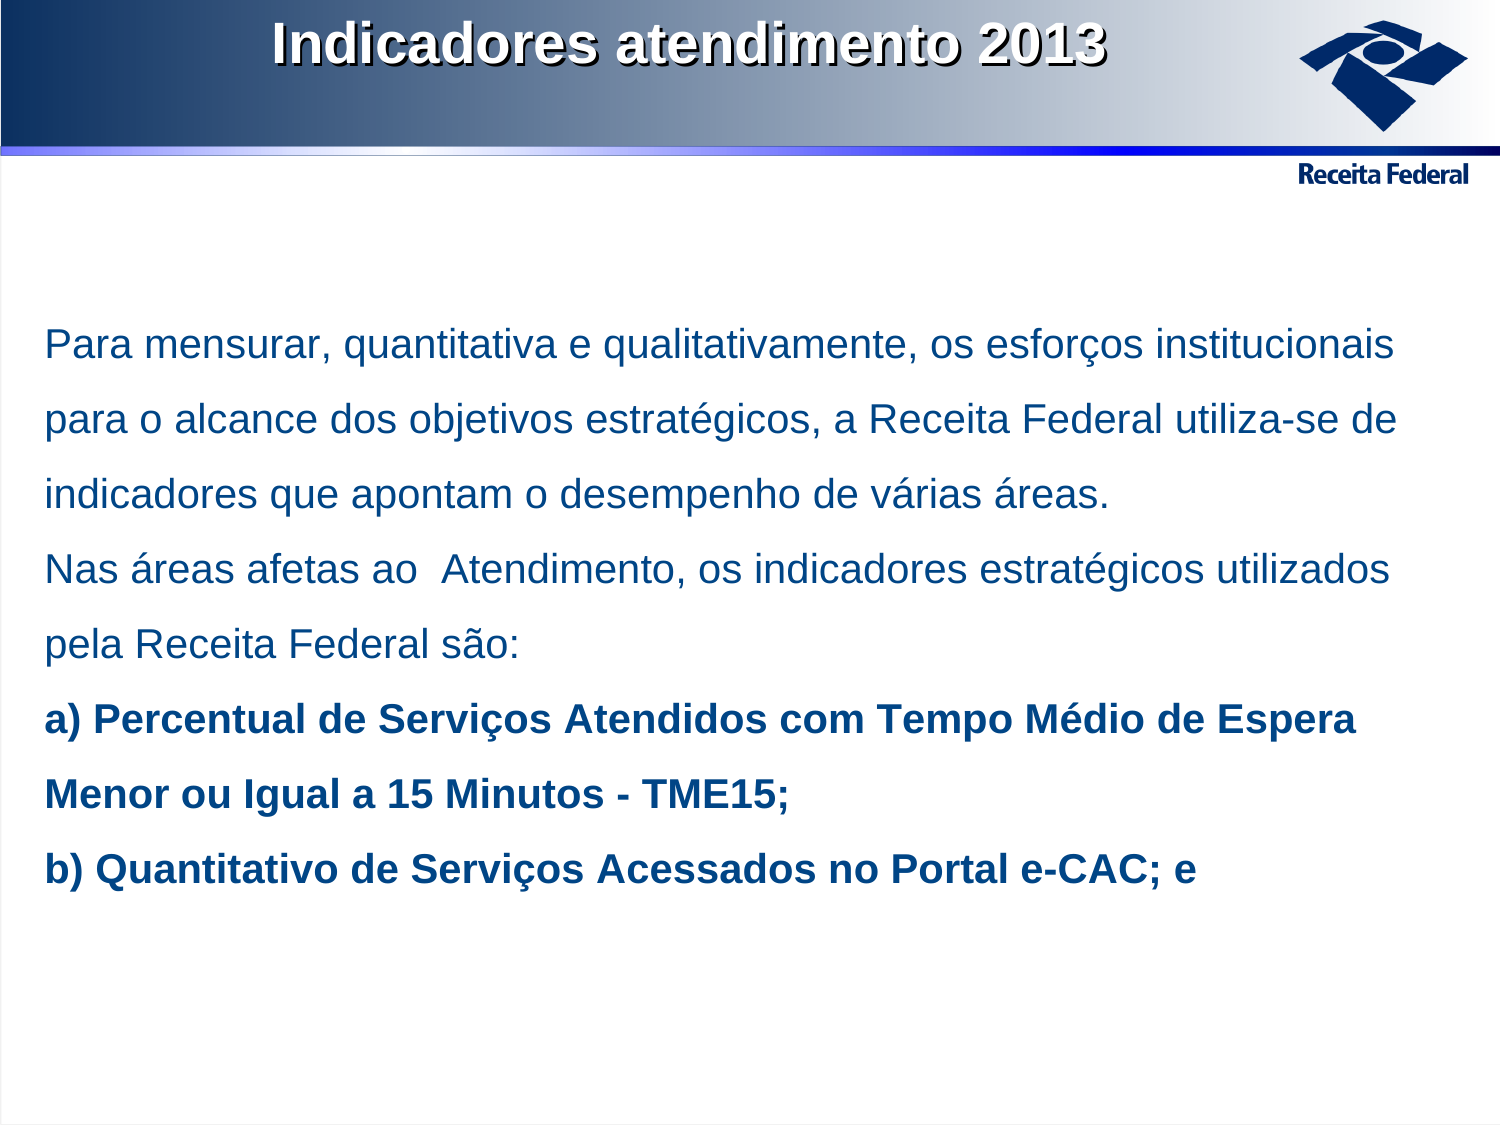

# Indicadores atendimento 2013
Para mensurar, quantitativa e qualitativamente, os esforços institucionais para o alcance dos objetivos estratégicos, a Receita Federal utiliza-se de indicadores que apontam o desempenho de várias áreas.
Nas áreas afetas ao Atendimento, os indicadores estratégicos utilizados pela Receita Federal são:
a) Percentual de Serviços Atendidos com Tempo Médio de Espera Menor ou Igual a 15 Minutos - TME15;
b) Quantitativo de Serviços Acessados no Portal e-CAC; e